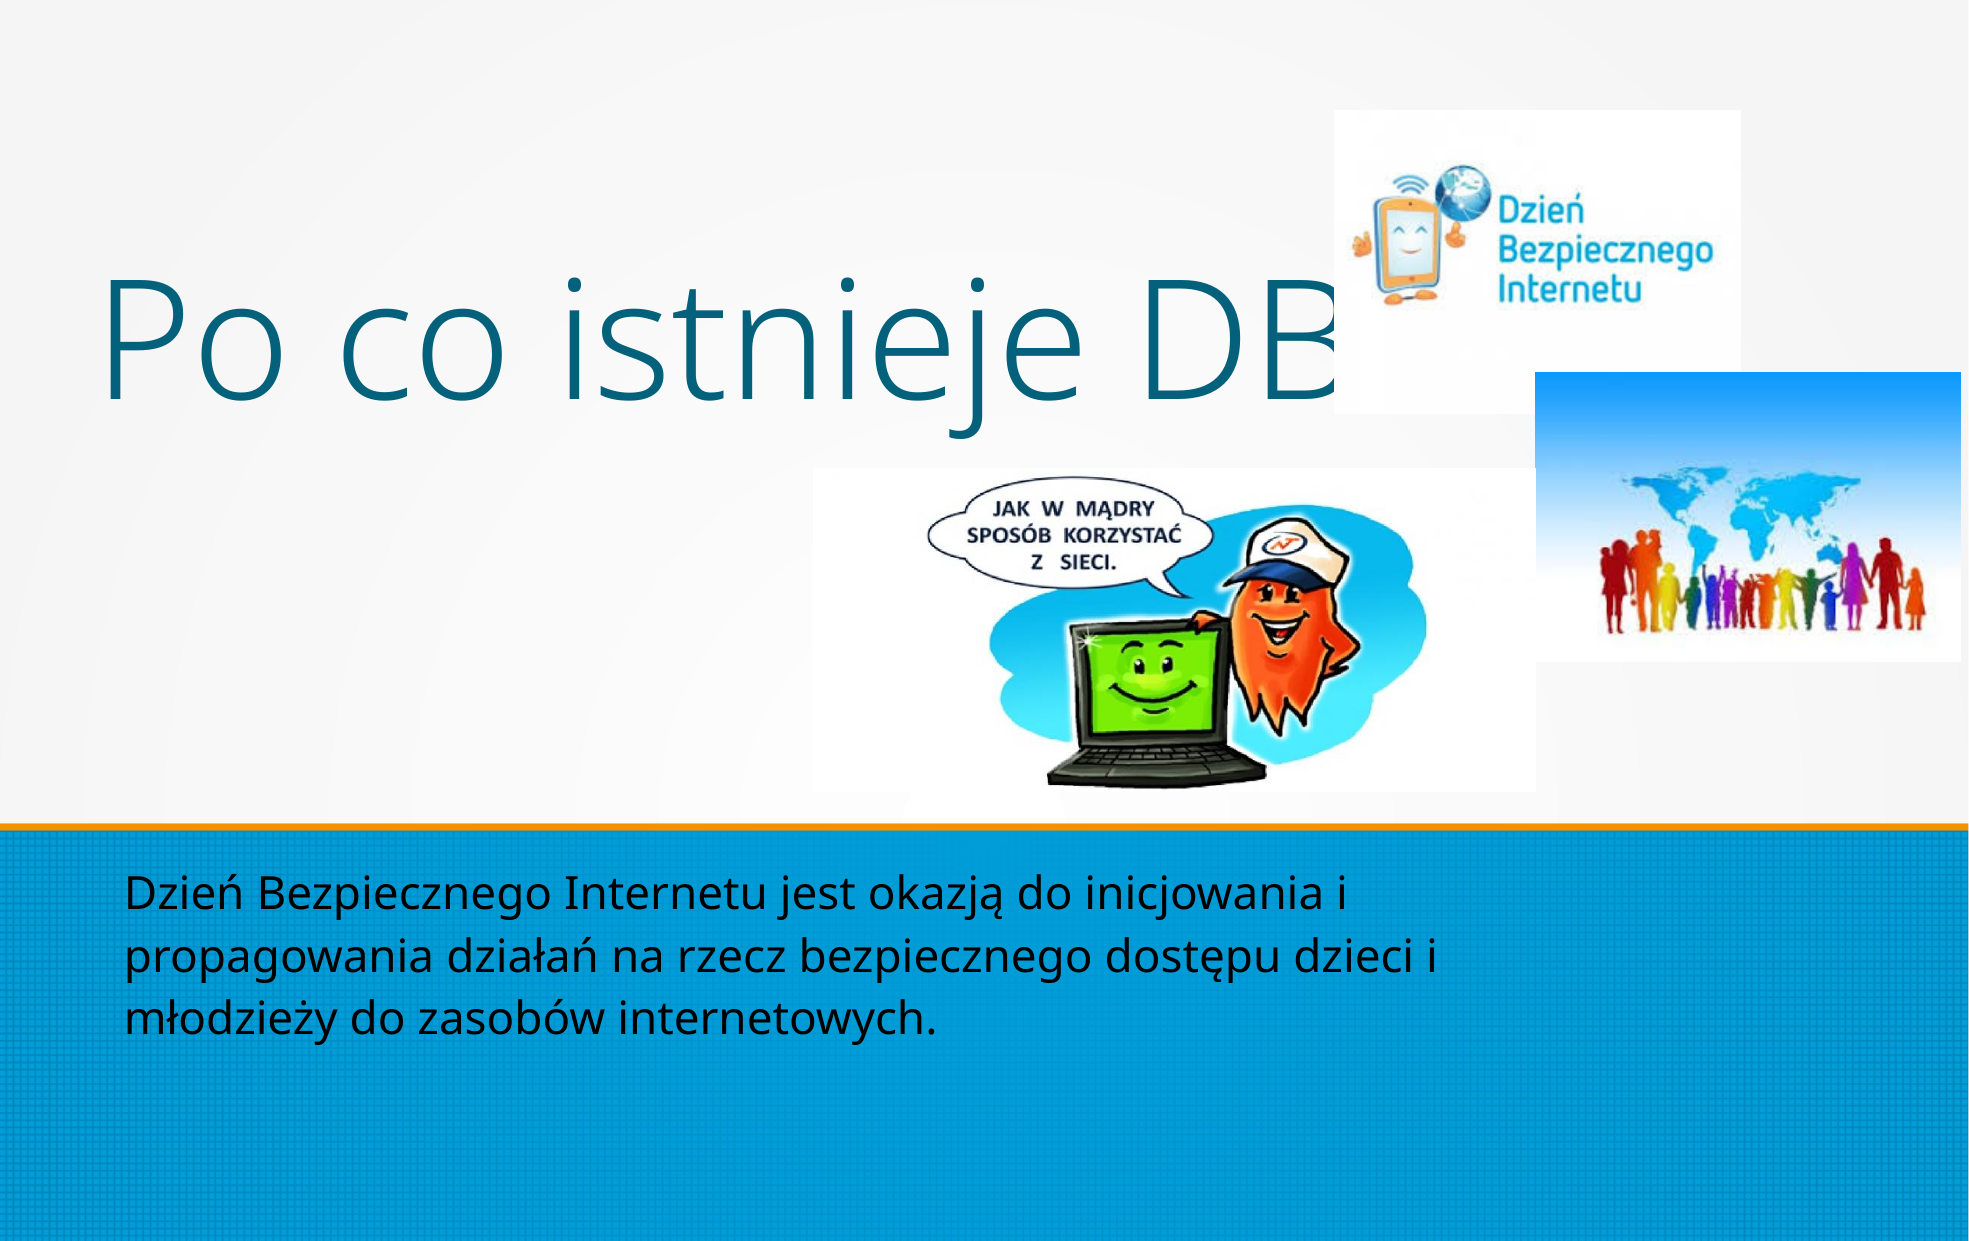

# Po co istnieje DBI?
Dzień Bezpiecznego Internetu jest okazją do inicjowania i propagowania działań na rzecz bezpiecznego dostępu dzieci i młodzieży do zasobów internetowych.